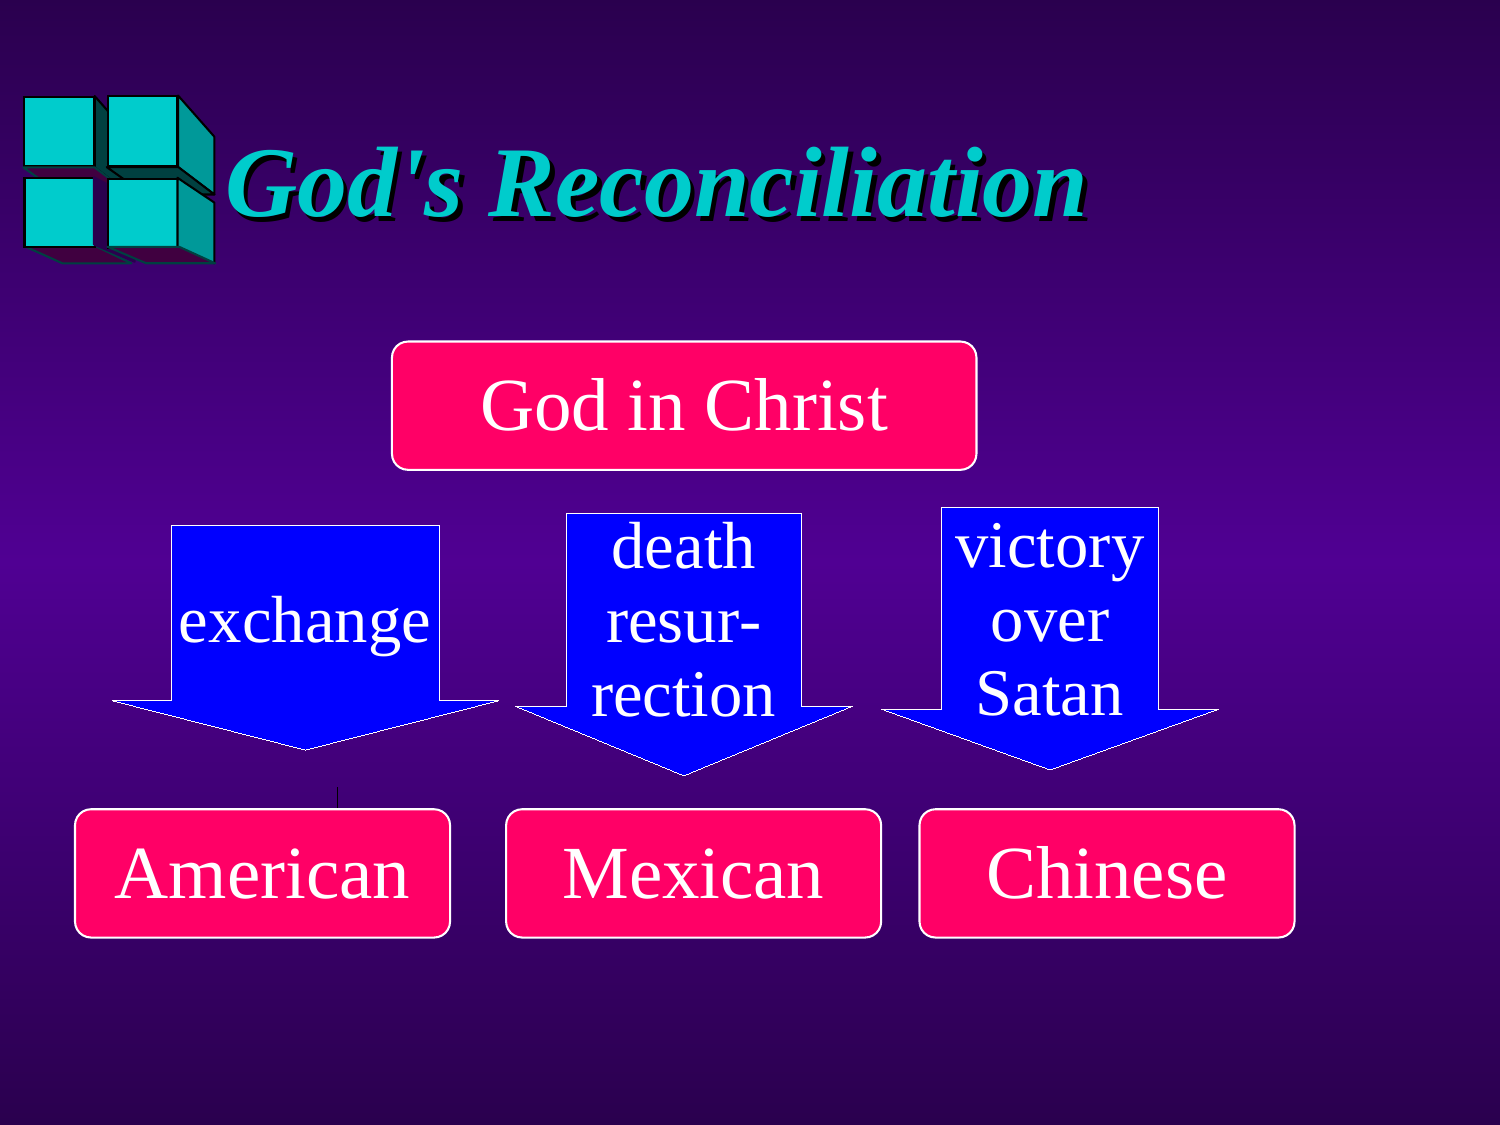

# God's Reconciliation
God in Christ
victory
over
Satan
death
resur-
rection
exchange
American
Mexican
Chinese